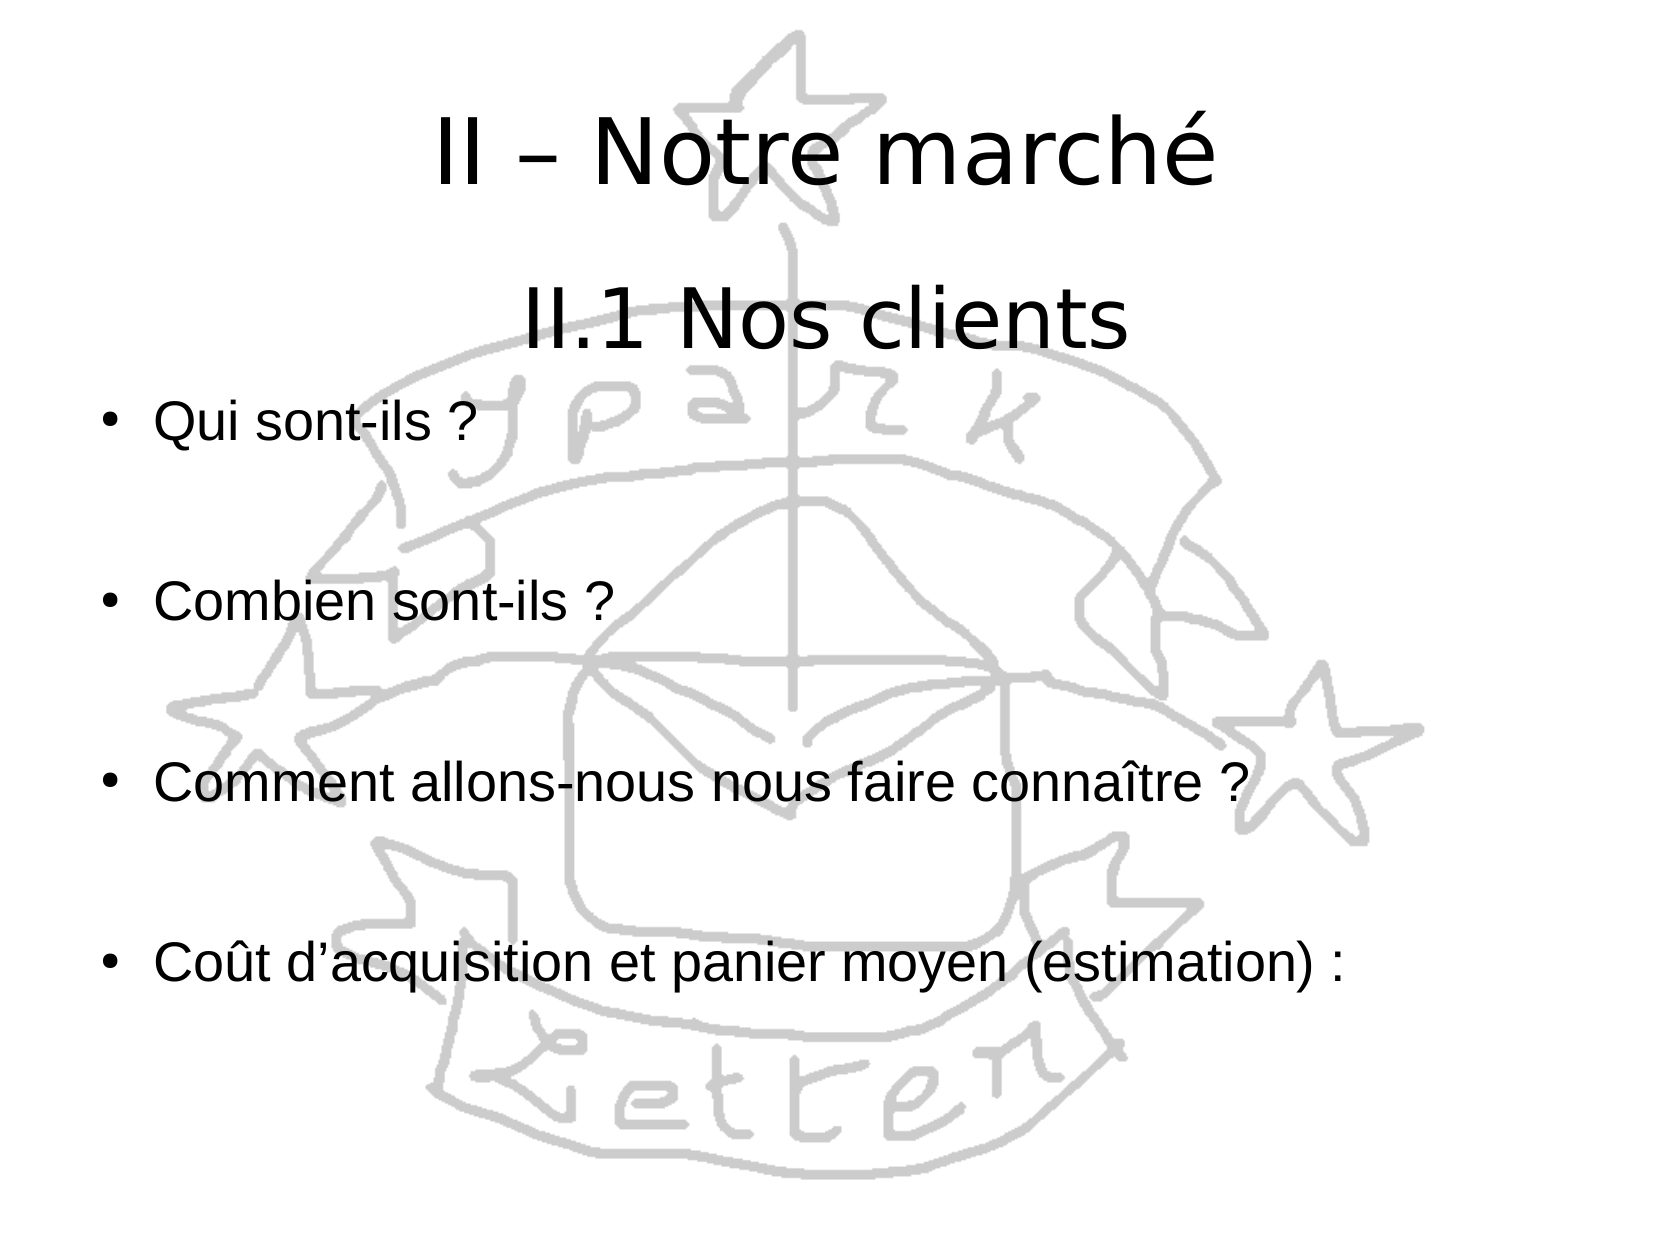

# II – Notre marché
II.1 Nos clients
Qui sont-ils ?
Combien sont-ils ?
Comment allons-nous nous faire connaître ?
Coût d’acquisition et panier moyen (estimation) :